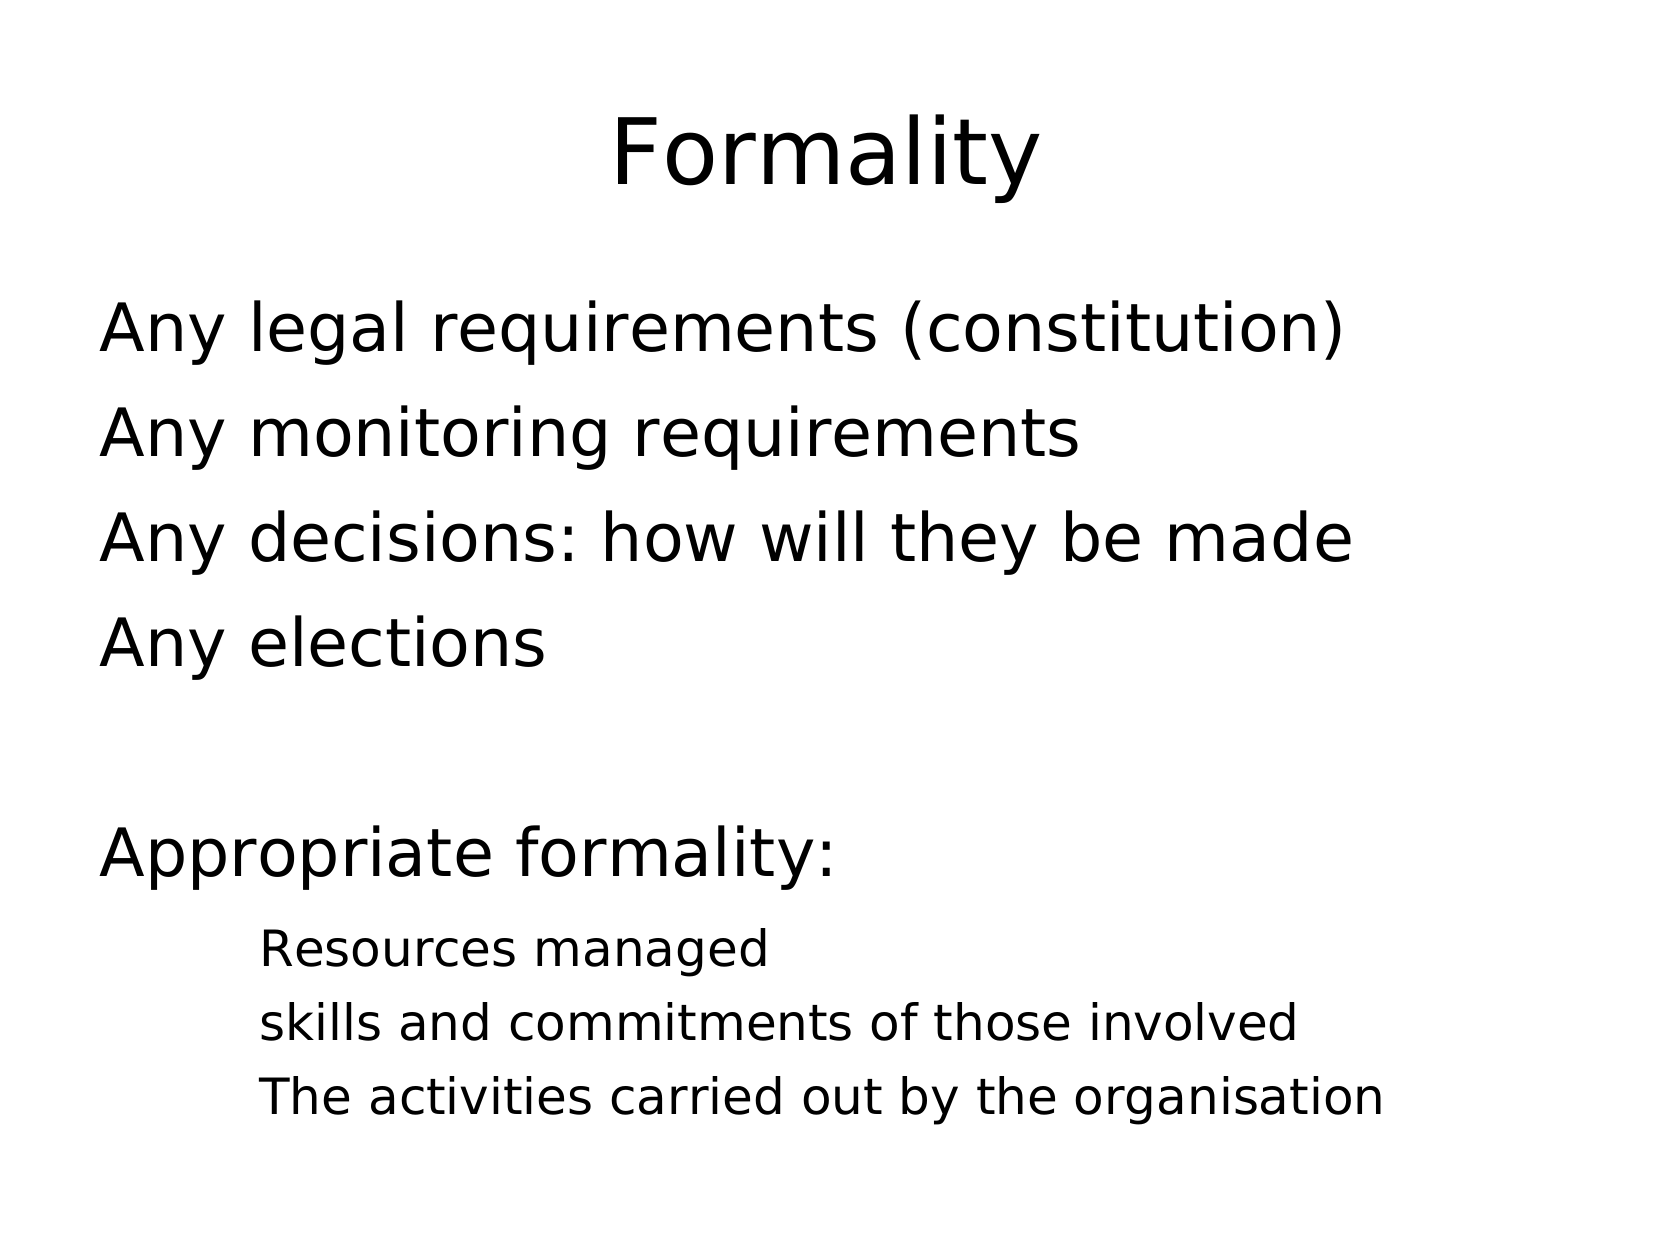

# Formality
Any legal requirements (constitution)‏
Any monitoring requirements
Any decisions: how will they be made
Any elections
Appropriate formality:
Resources managed
skills and commitments of those involved
The activities carried out by the organisation